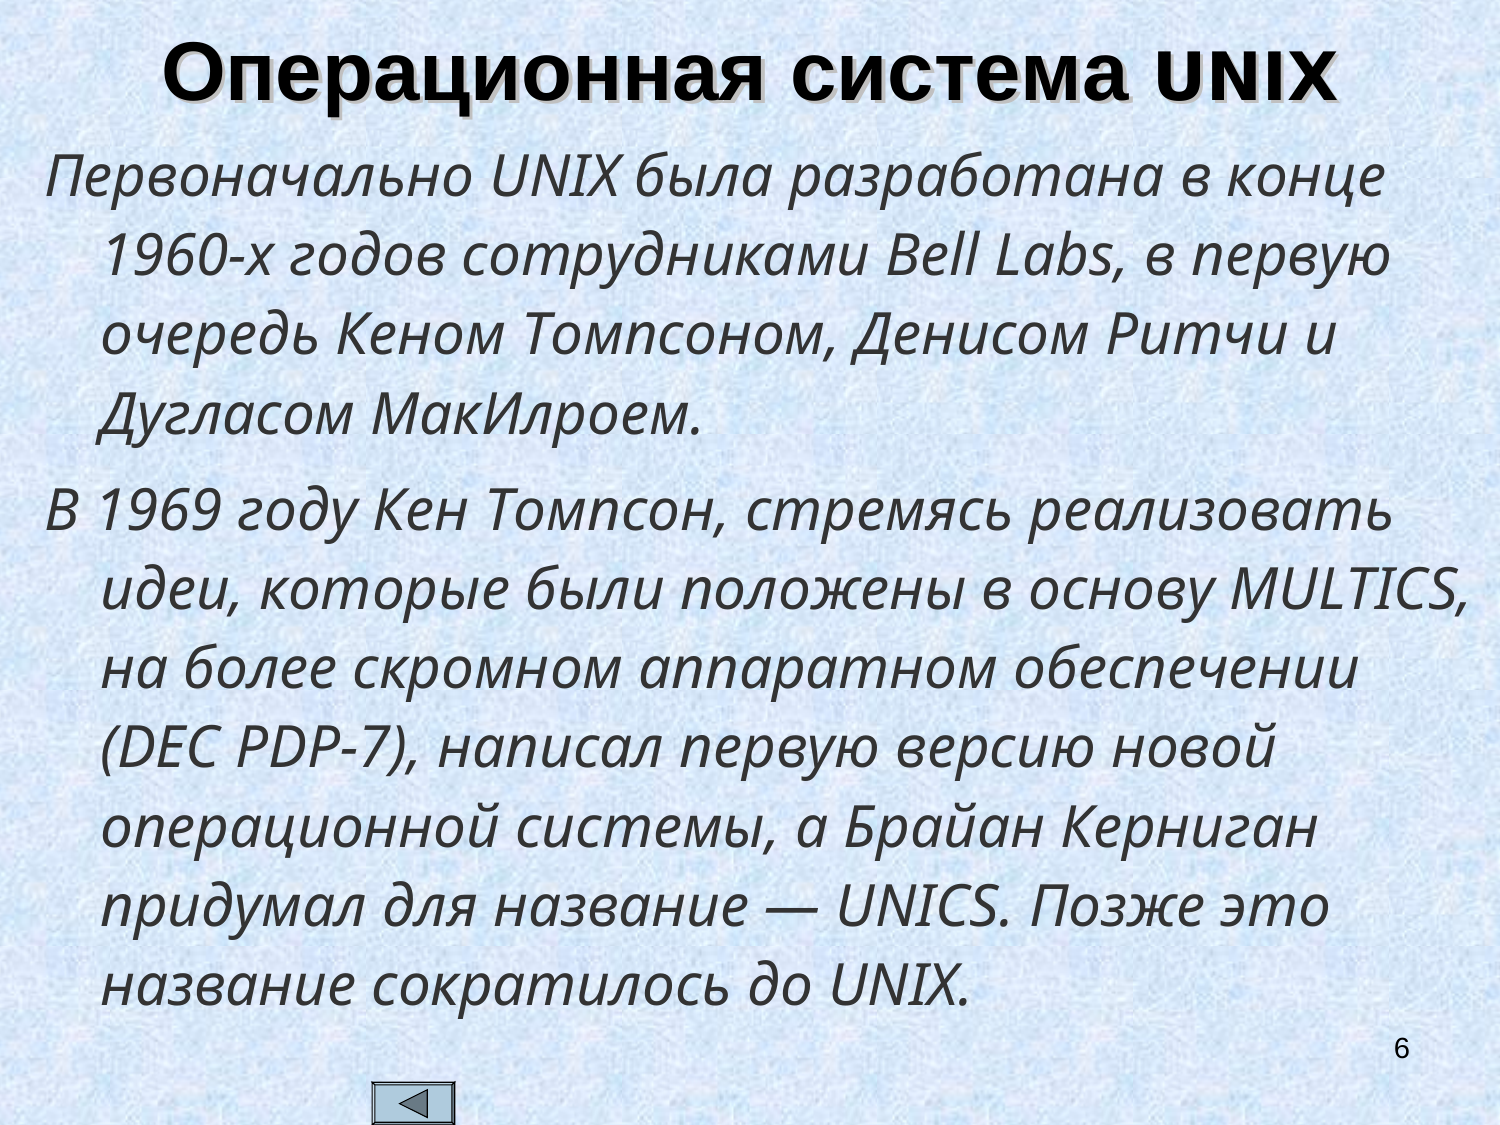

# Операционная система UNIX
Первоначально UNIX была разработана в конце 1960-х годов сотрудниками Bell Labs, в первую очередь Кеном Томпсоном, Денисом Ритчи и Дугласом МакИлроем.
В 1969 году Кен Томпсон, стремясь реализовать идеи, которые были положены в основу MULTICS, на более скромном аппаратном обеспечении (DEC PDP-7), написал первую версию новой операционной системы, а Брайан Керниган придумал для название — UNICS. Позже это название сократилось до UNIX.
6